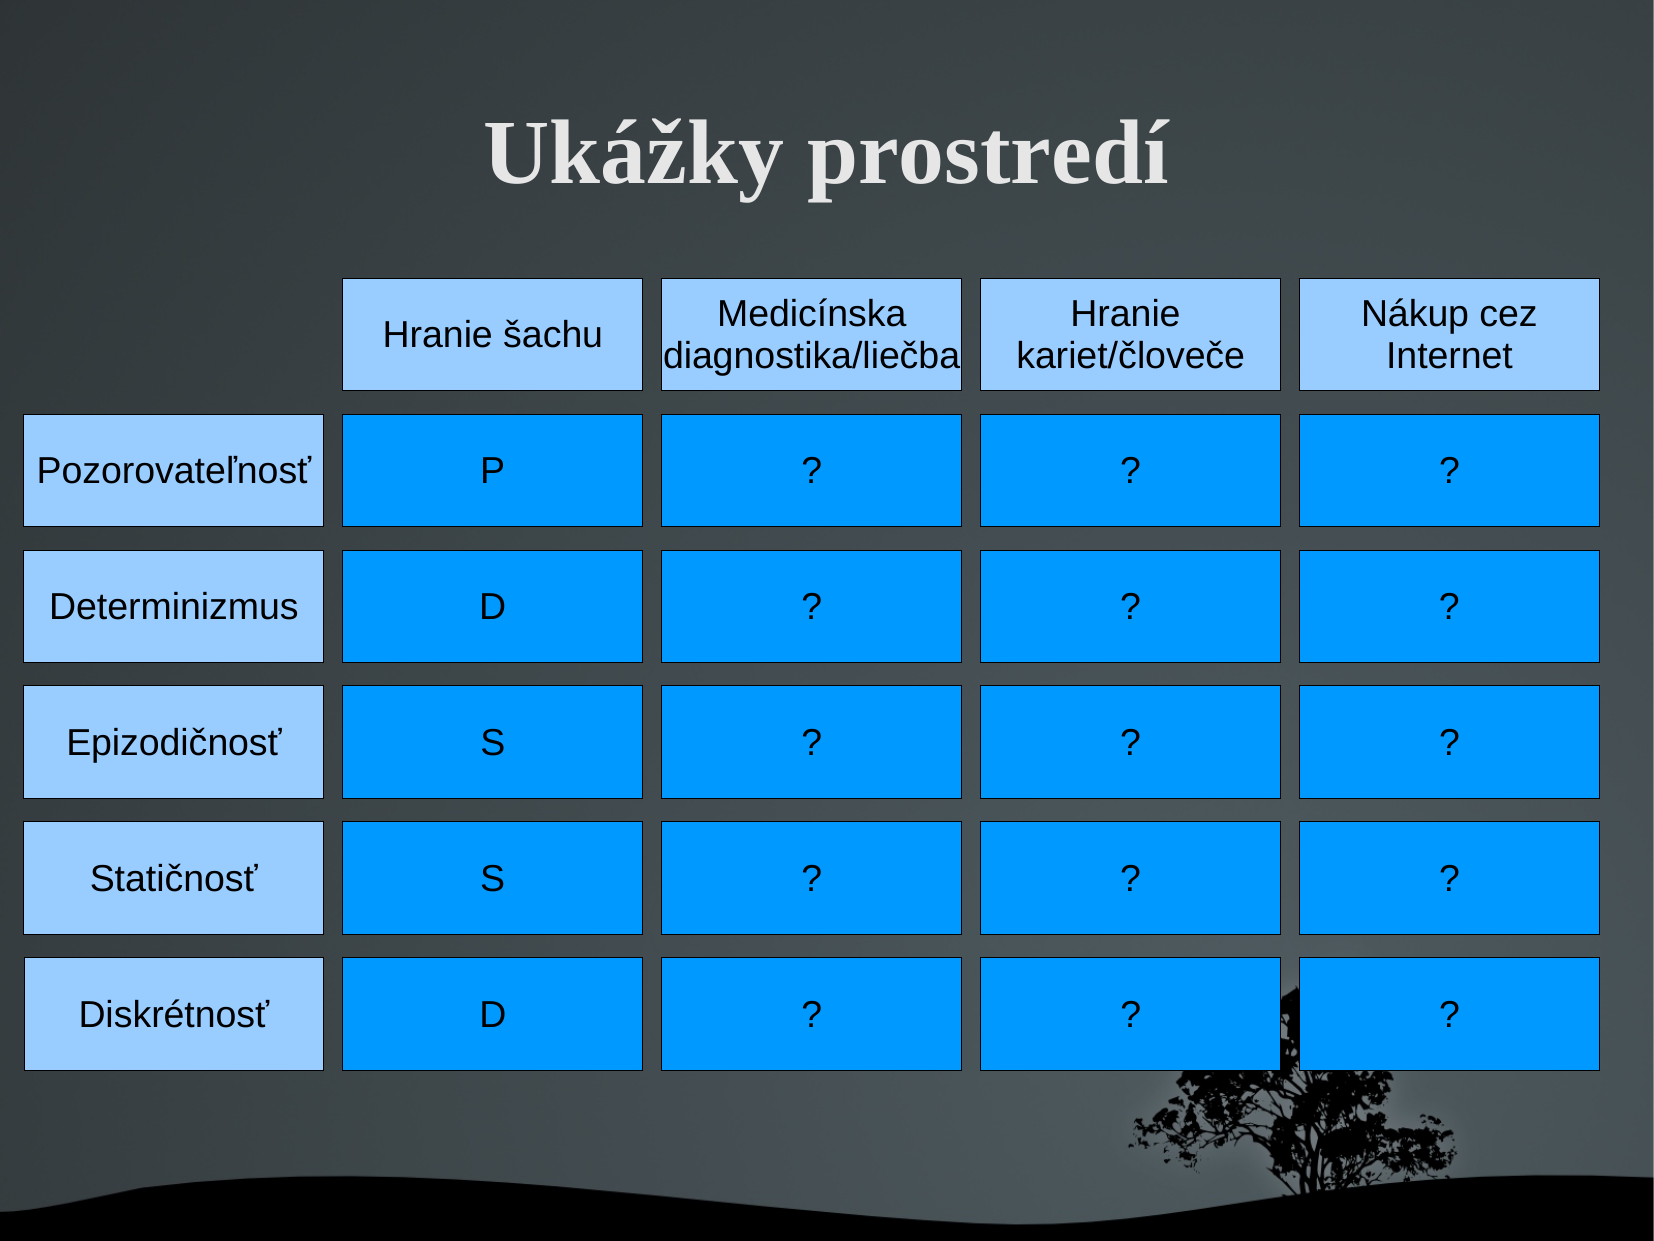

# Ukážky prostredí
Hranie šachu
Medicínska
diagnostika/liečba
Hranie
kariet/človeče
Nákup cez
Internet
Pozorovateľnosť
P
?
?
?
Determinizmus
D
?
?
?
Epizodičnosť
S
?
?
?
Statičnosť
S
?
?
?
Diskrétnosť
D
?
?
?